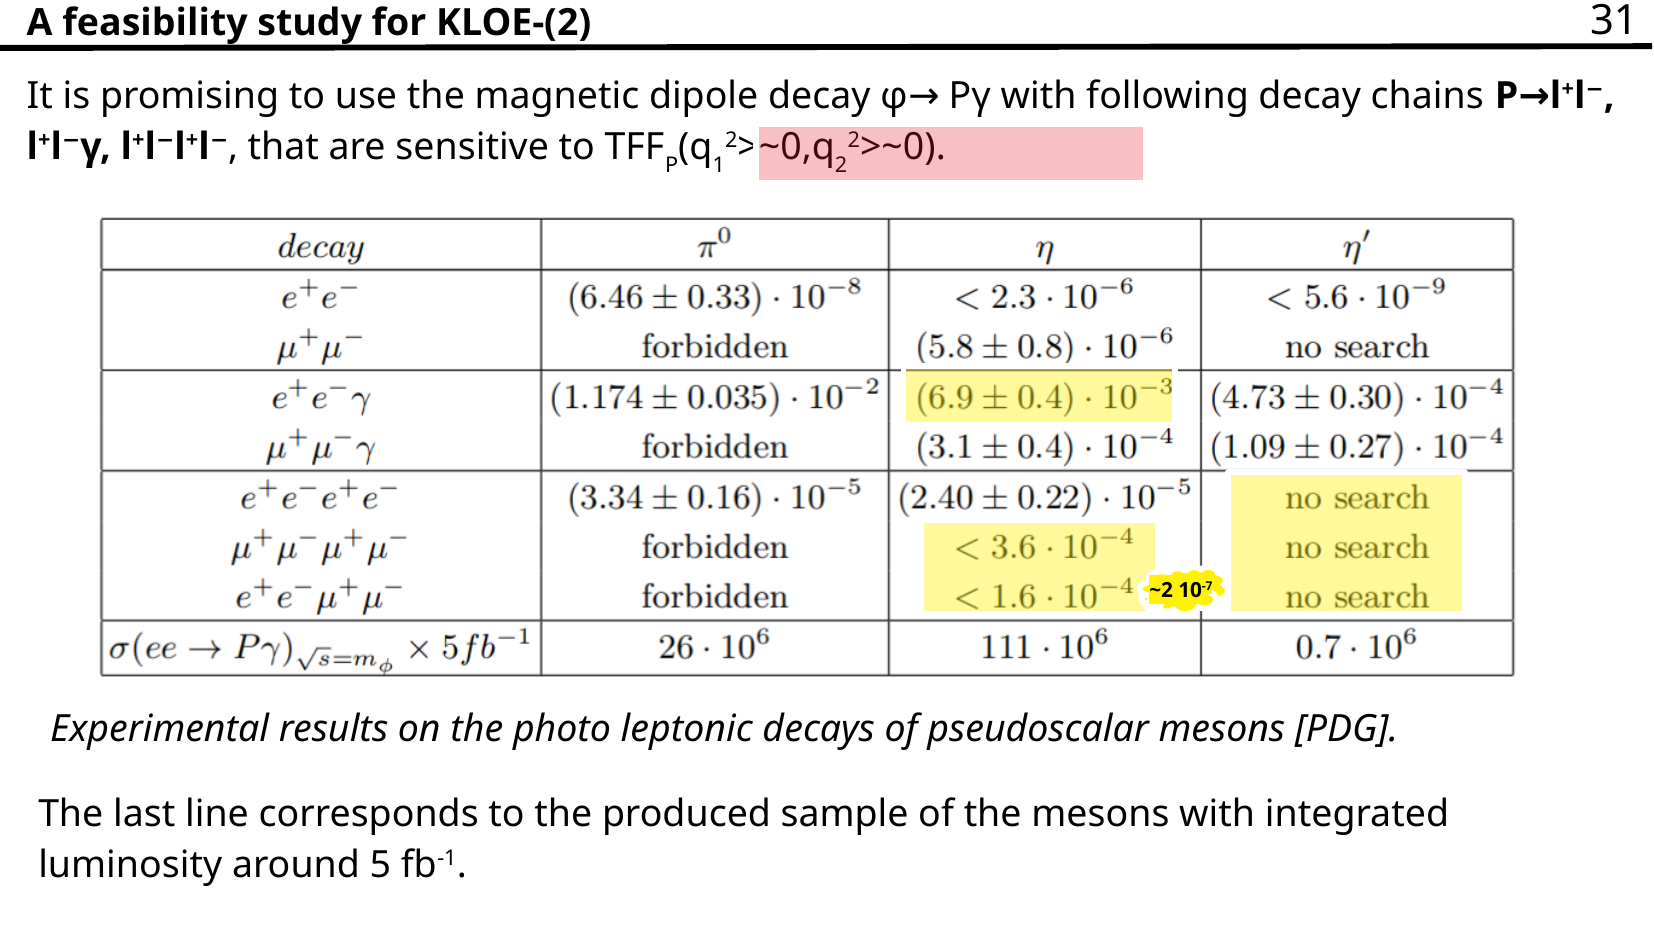

31
A feasibility study for KLOE-(2)
It is promising to use the magnetic dipole decay φ→ Pγ with following decay chains P→l+l−, l+l−γ, l+l−l+l−, that are sensitive to TFFP(q12>~0,q22>~0).
~2 10-7
Experimental results on the photo leptonic decays of pseudoscalar mesons [PDG].
The last line corresponds to the produced sample of the mesons with integrated luminosity around 5 fb-1.